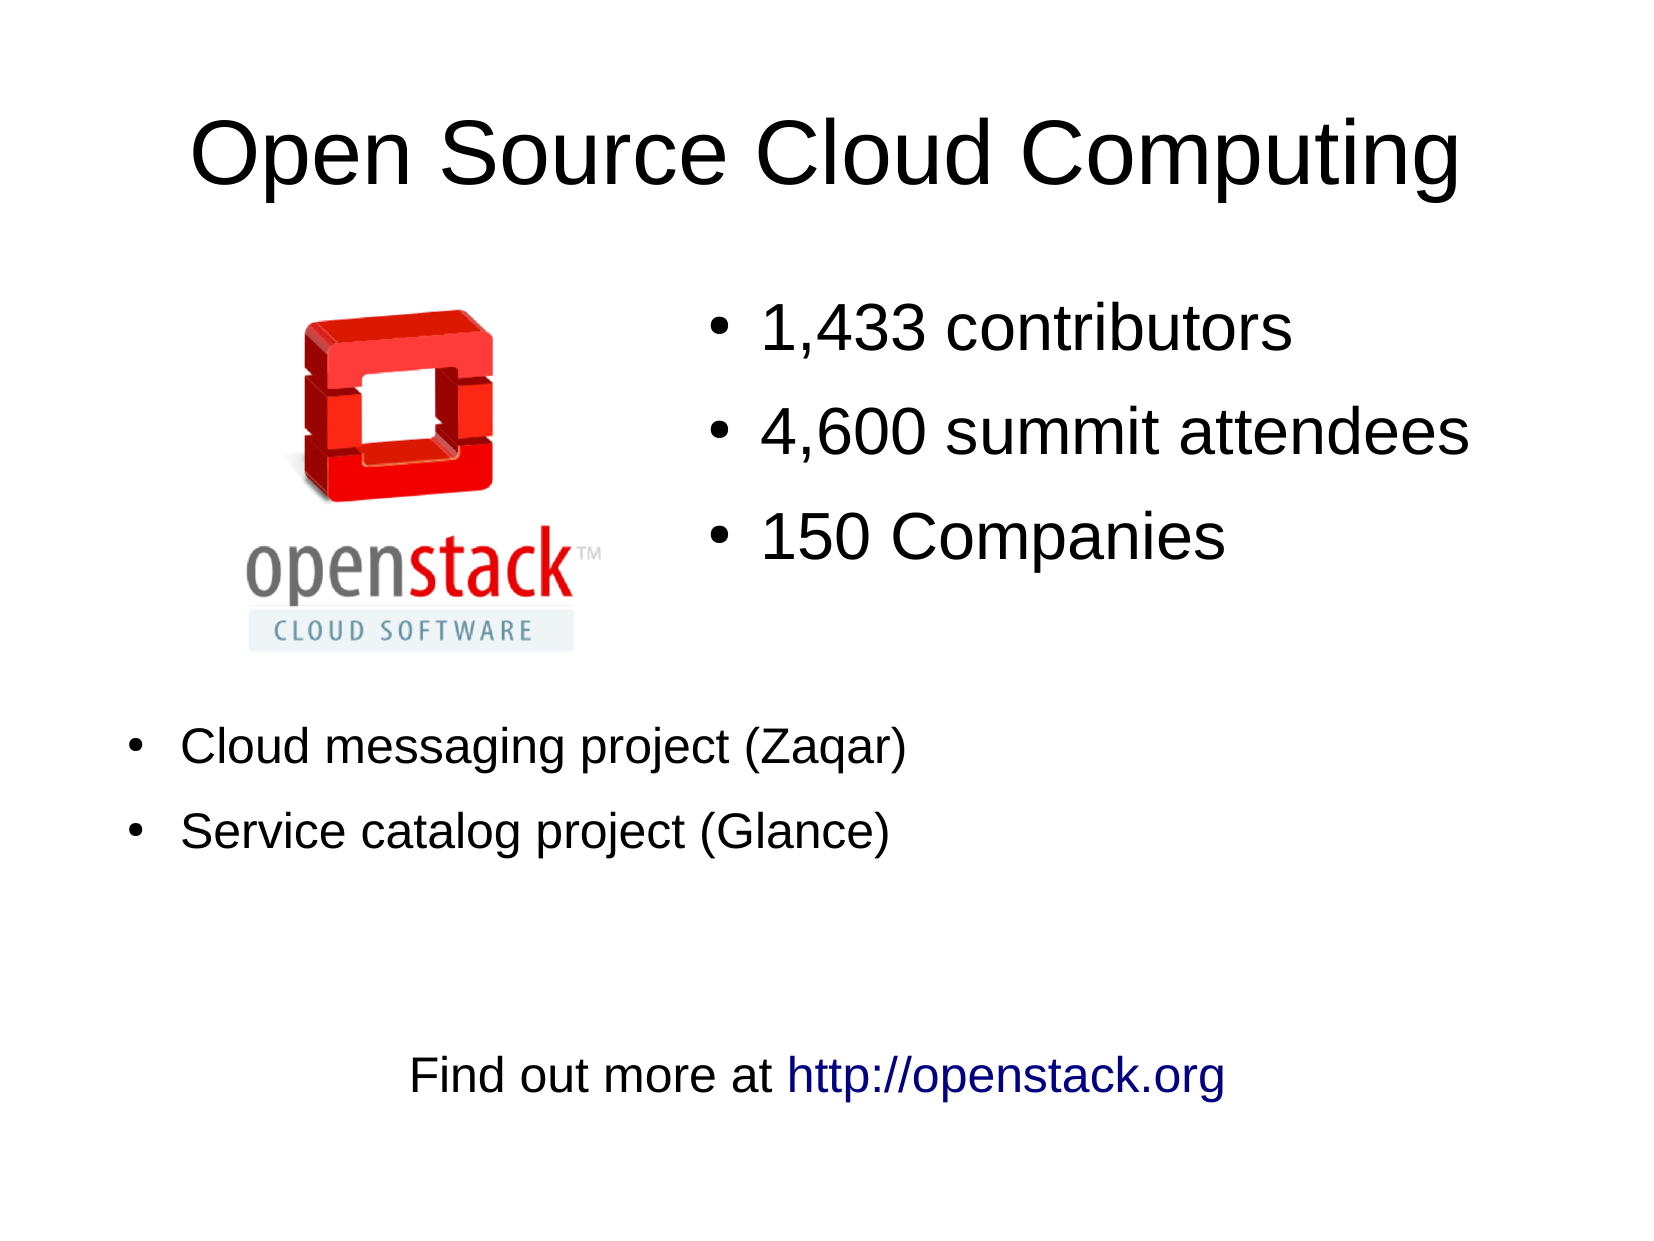

# Open Source Cloud Computing
1,433 contributors
4,600 summit attendees
150 Companies
Cloud messaging project (Zaqar)
Service catalog project (Glance)
Find out more at http://openstack.org